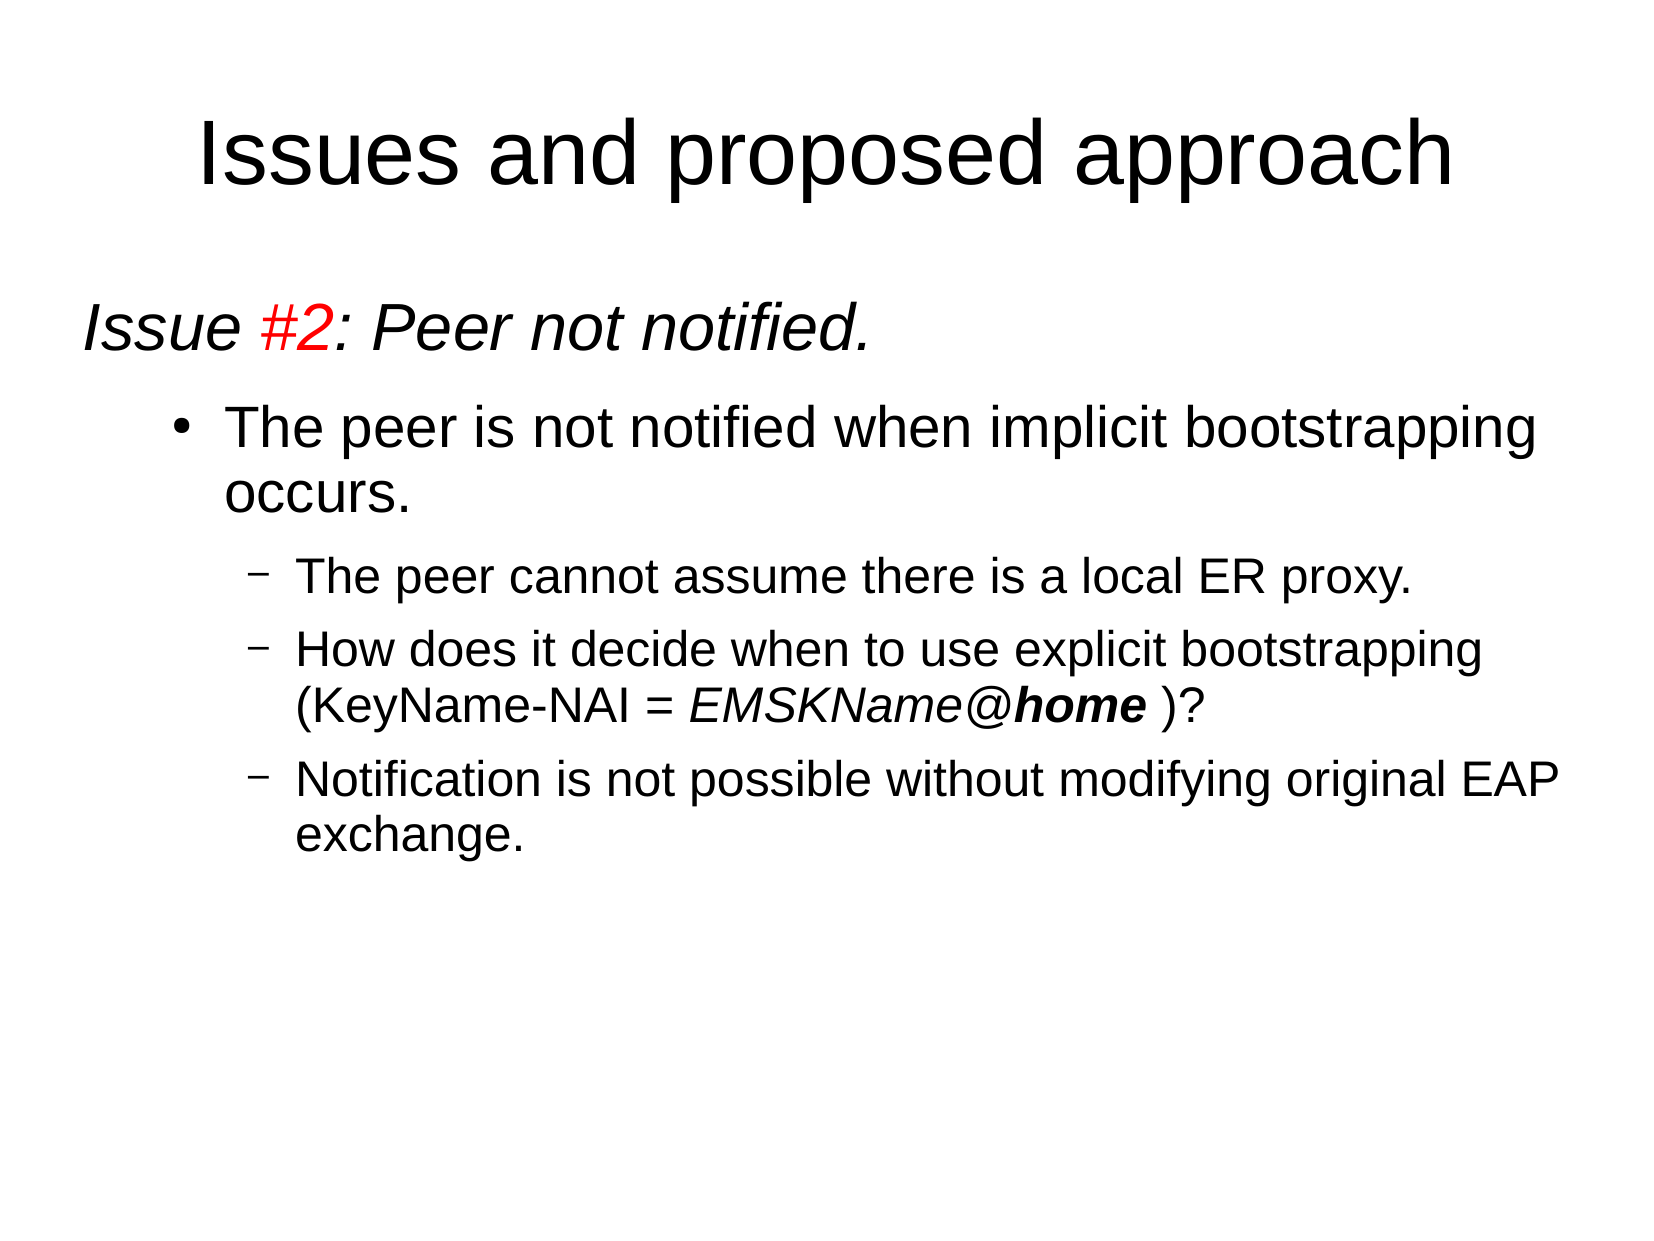

# Issues and proposed approach
Issue #2: Peer not notified.
The peer is not notified when implicit bootstrapping occurs.
The peer cannot assume there is a local ER proxy.
How does it decide when to use explicit bootstrapping (KeyName-NAI = EMSKName@home )?
Notification is not possible without modifying original EAP exchange.